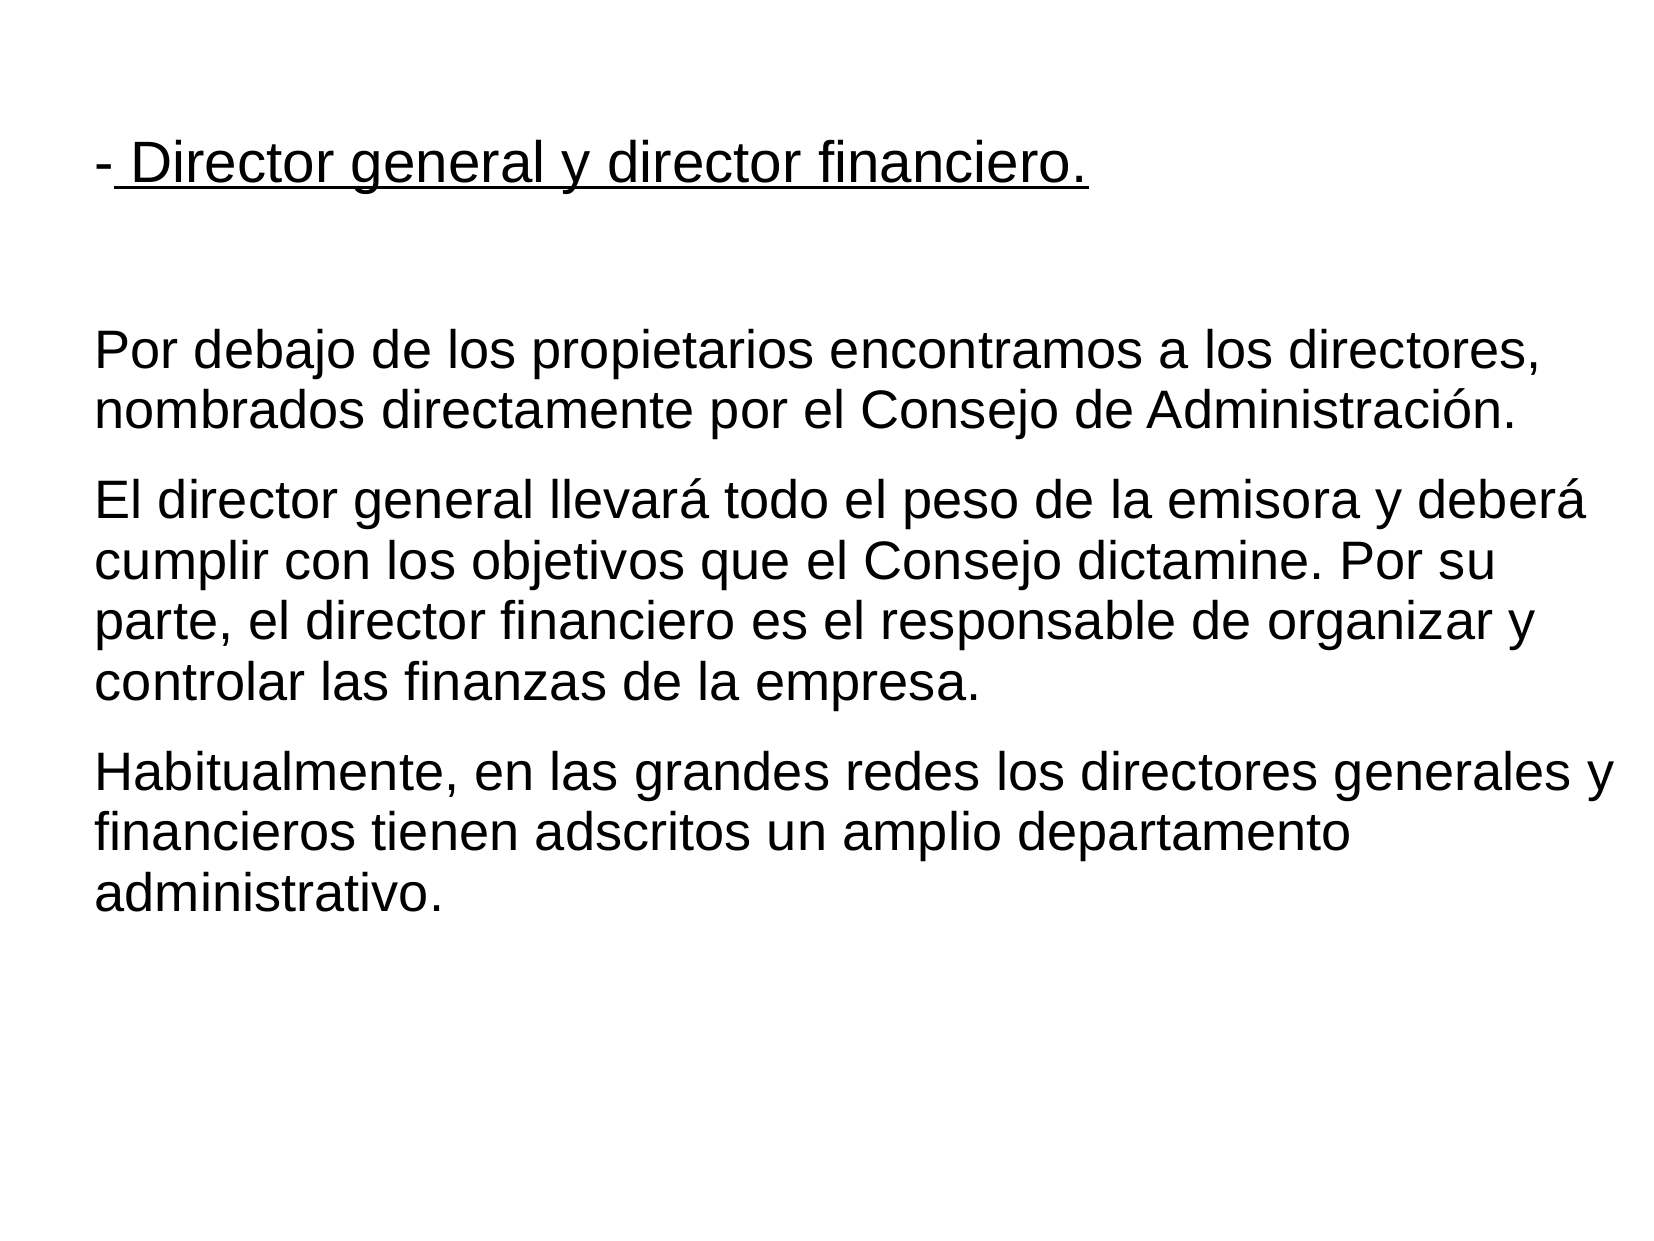

# - Director general y director financiero.
Por debajo de los propietarios encontramos a los directores, nombrados directamente por el Consejo de Administración.
El director general llevará todo el peso de la emisora y deberá cumplir con los objetivos que el Consejo dictamine. Por su parte, el director financiero es el responsable de organizar y controlar las finanzas de la empresa.
Habitualmente, en las grandes redes los directores generales y financieros tienen adscritos un amplio departamento administrativo.